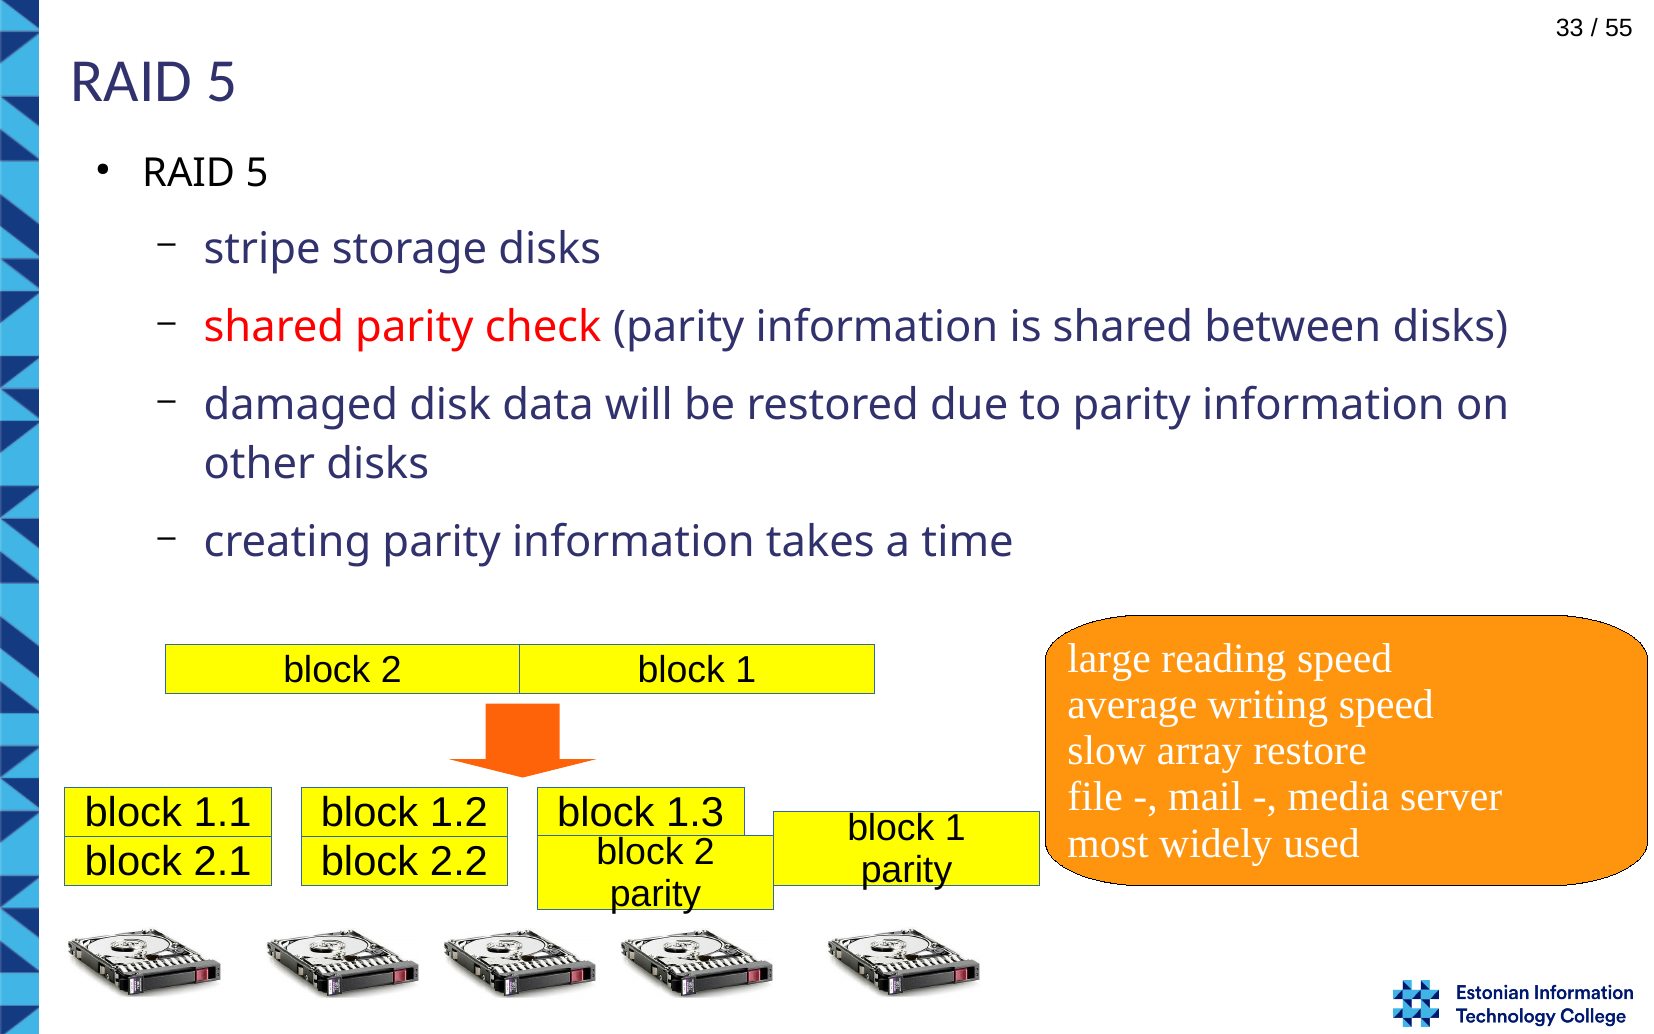

# RAID 5
RAID 5
stripe storage disks
shared parity check (parity information is shared between disks)
damaged disk data will be restored due to parity information on other disks
creating parity information takes a time
large reading speed
average writing speed
slow array restore
file -, mail -, media server
most widely used
block 2
block 1
block 1.1
block 1.2
block 1.3
block 1
parity
block 2
parity
block 2.1
block 2.2